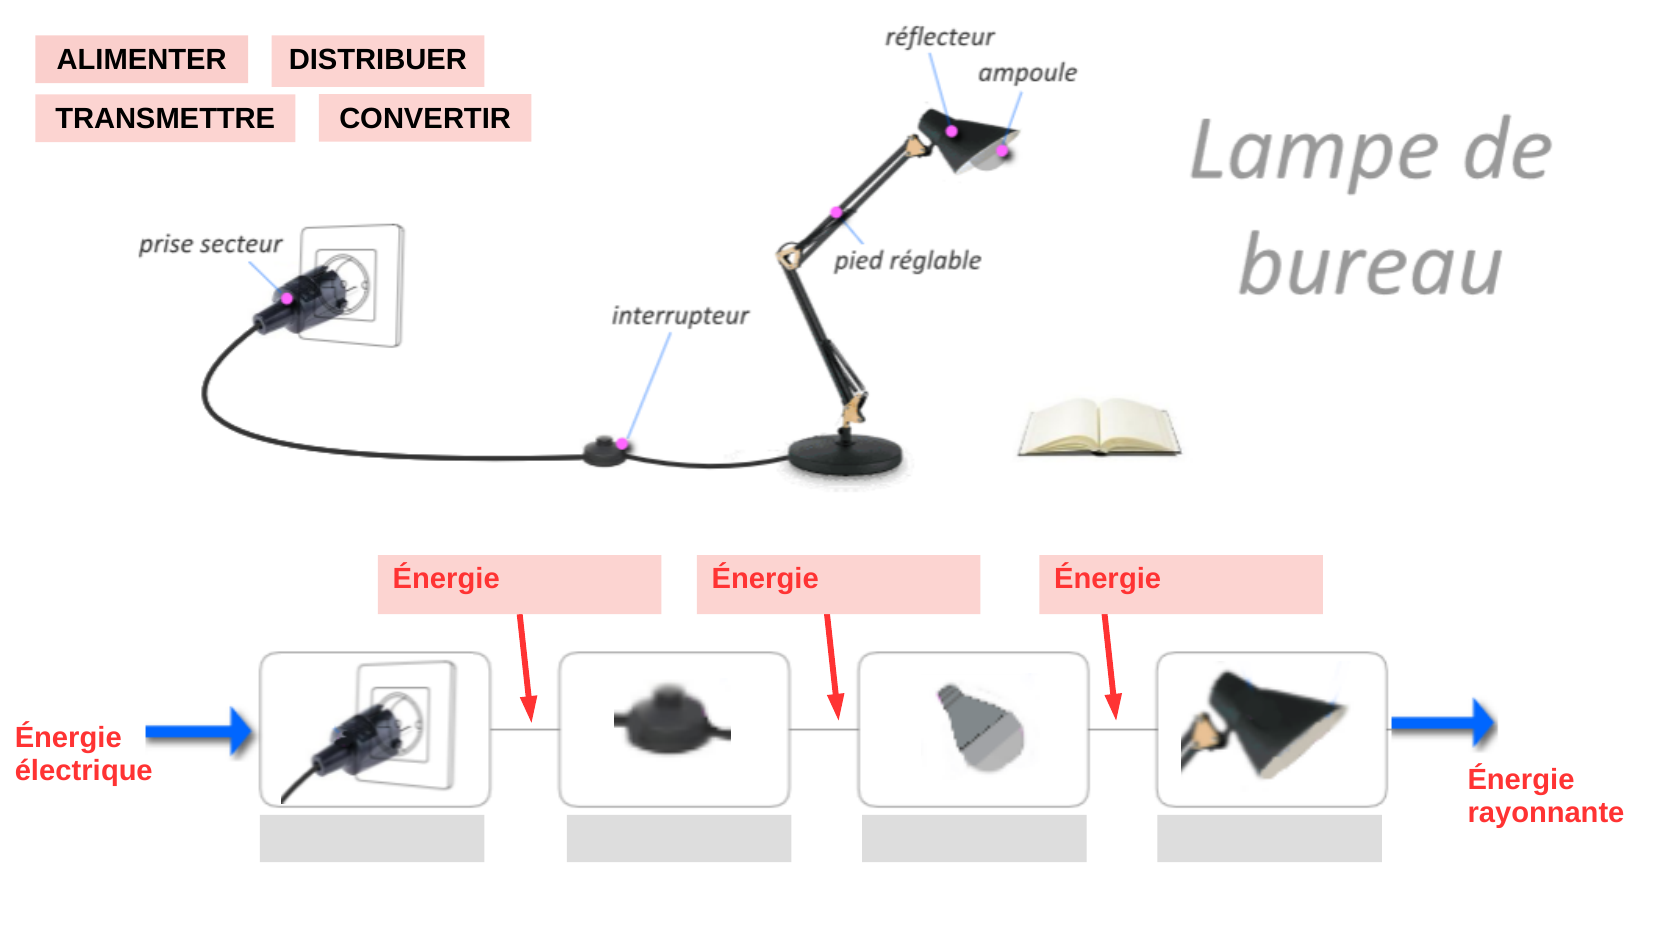

Énergie
Énergie
Énergie
Énergie électrique
Énergie rayonnante
ALIMENTER
DISTRIBUER
CONVERTIR
TRANSMETTRE